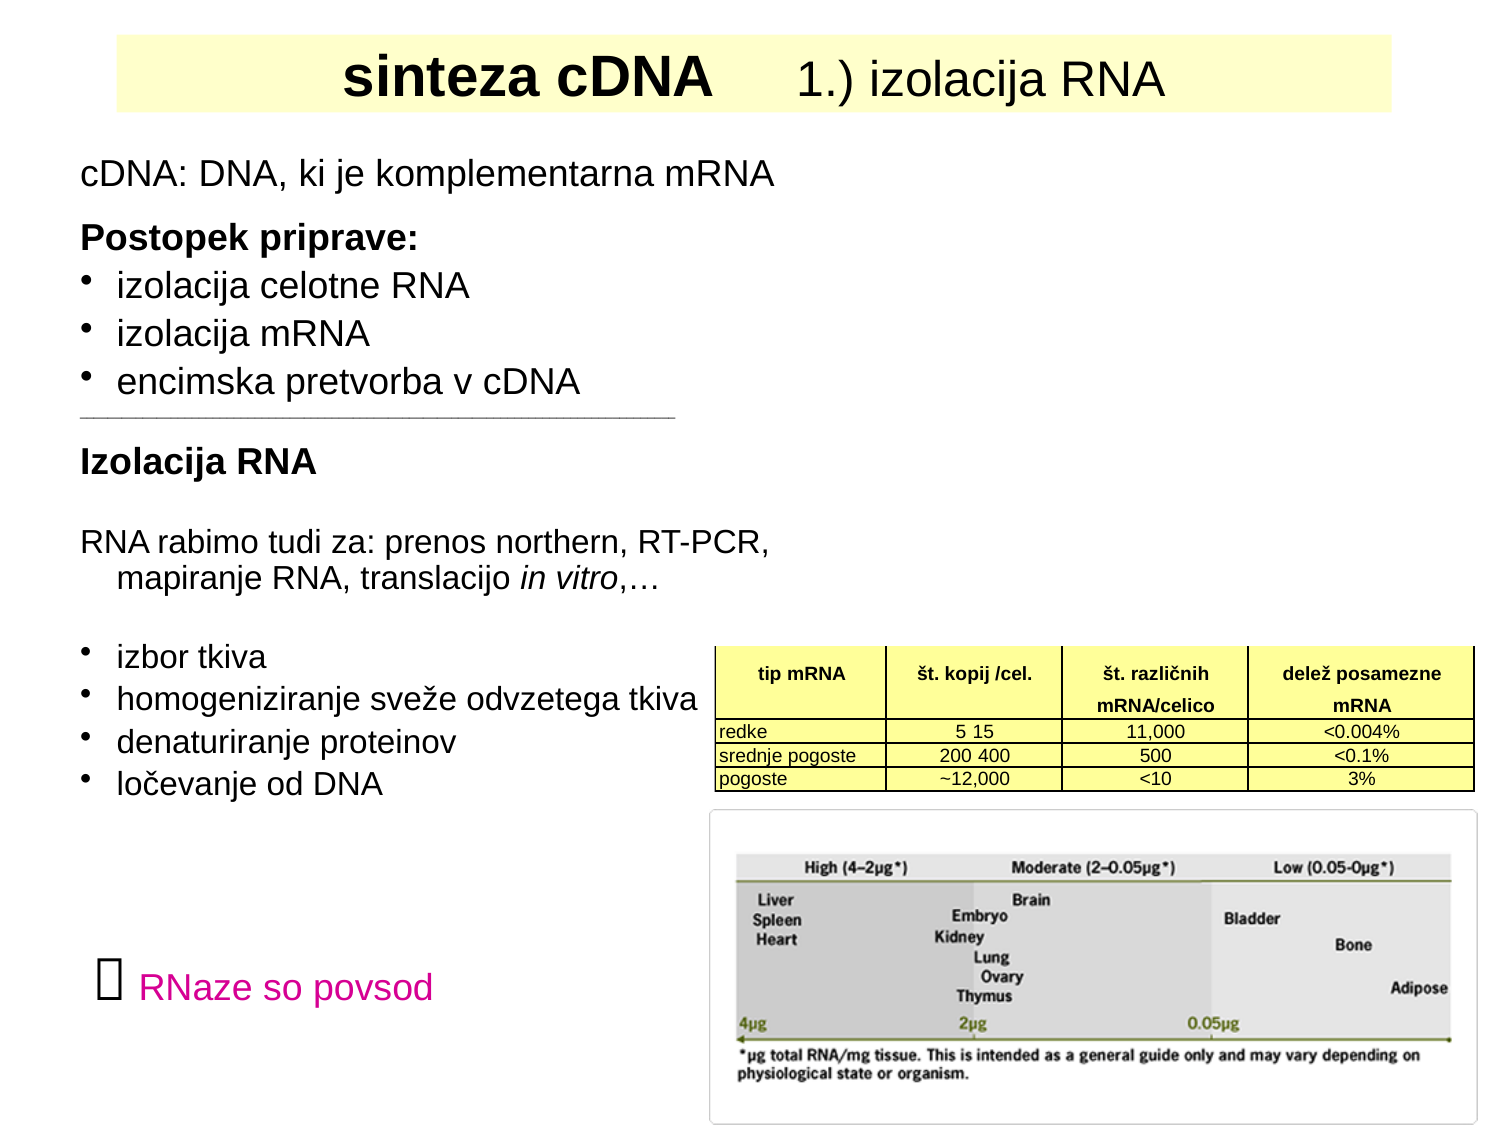

# sinteza cDNA 1.) izolacija RNA
cDNA: DNA, ki je komplementarna mRNA
Postopek priprave:
izolacija celotne RNA
izolacija mRNA
encimska pretvorba v cDNA
_____________________________________________________________________________________
Izolacija RNA
RNA rabimo tudi za: prenos northern, RT-PCR,
mapiranje RNA, translacijo in vitro,…
izbor tkiva
homogeniziranje sveže odvzetega tkiva
denaturiranje proteinov
ločevanje od DNA
 RNaze so povsod